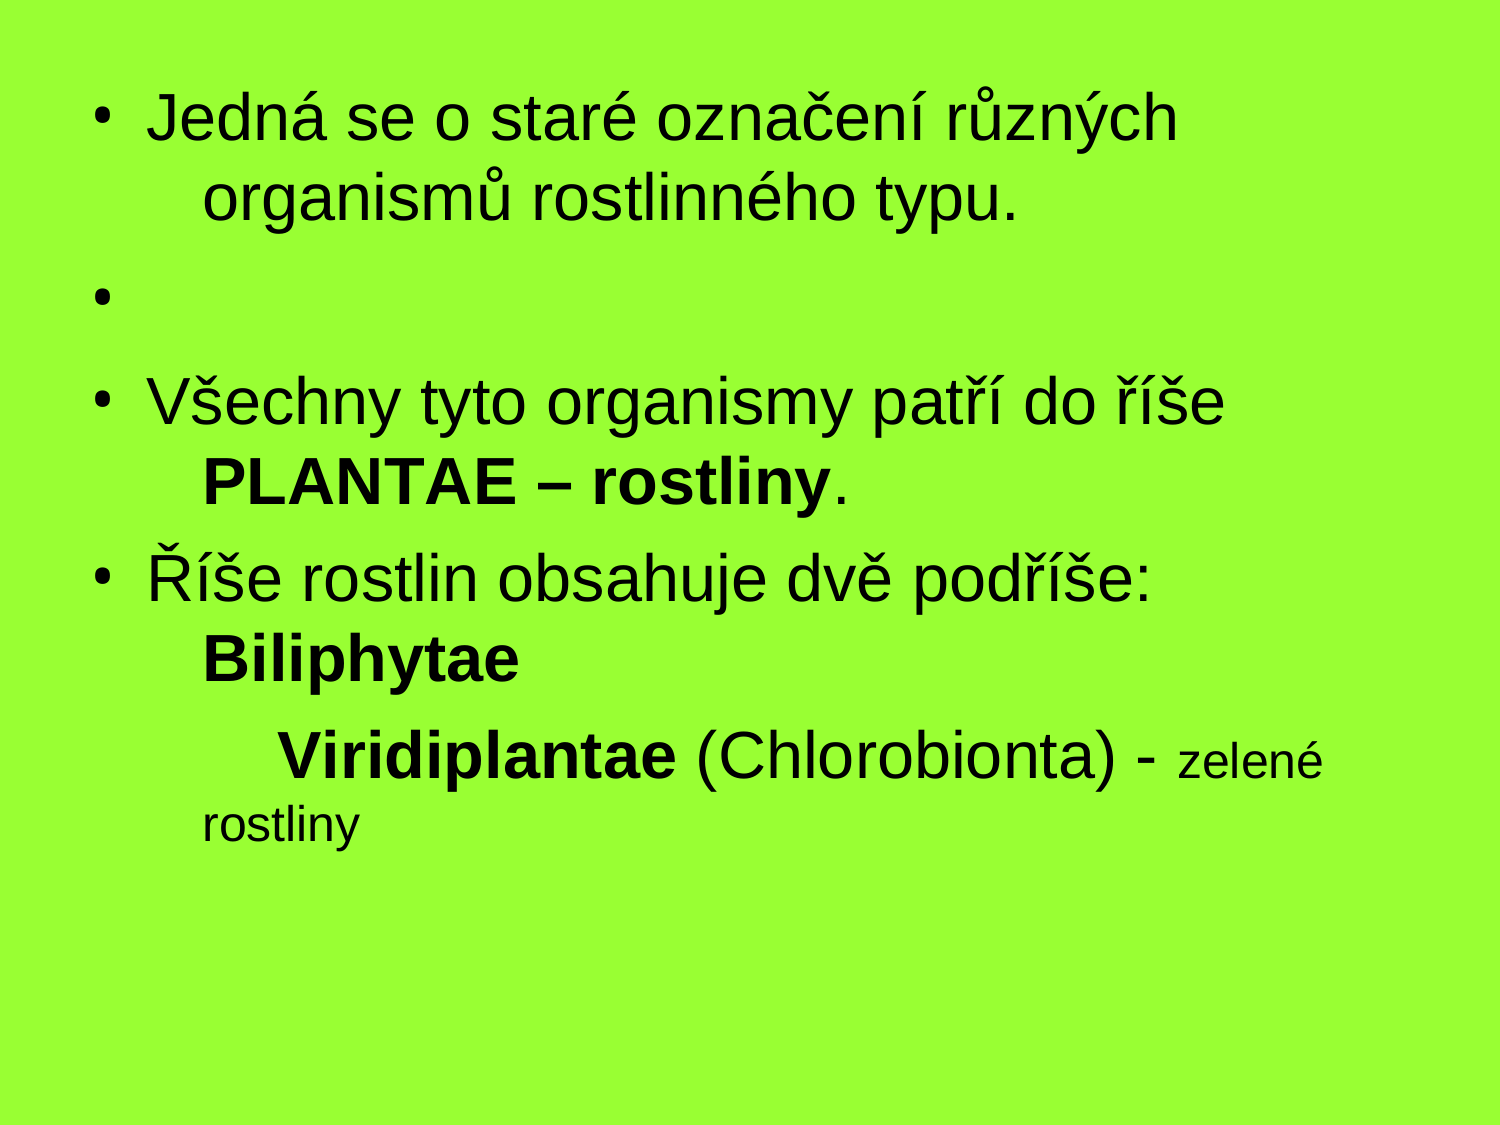

#
Jedná se o staré označení různých organismů rostlinného typu.
Všechny tyto organismy patří do říše PLANTAE – rostliny.
Říše rostlin obsahuje dvě podříše: Biliphytae
	Viridiplantae (Chlorobionta) - zelené rostliny